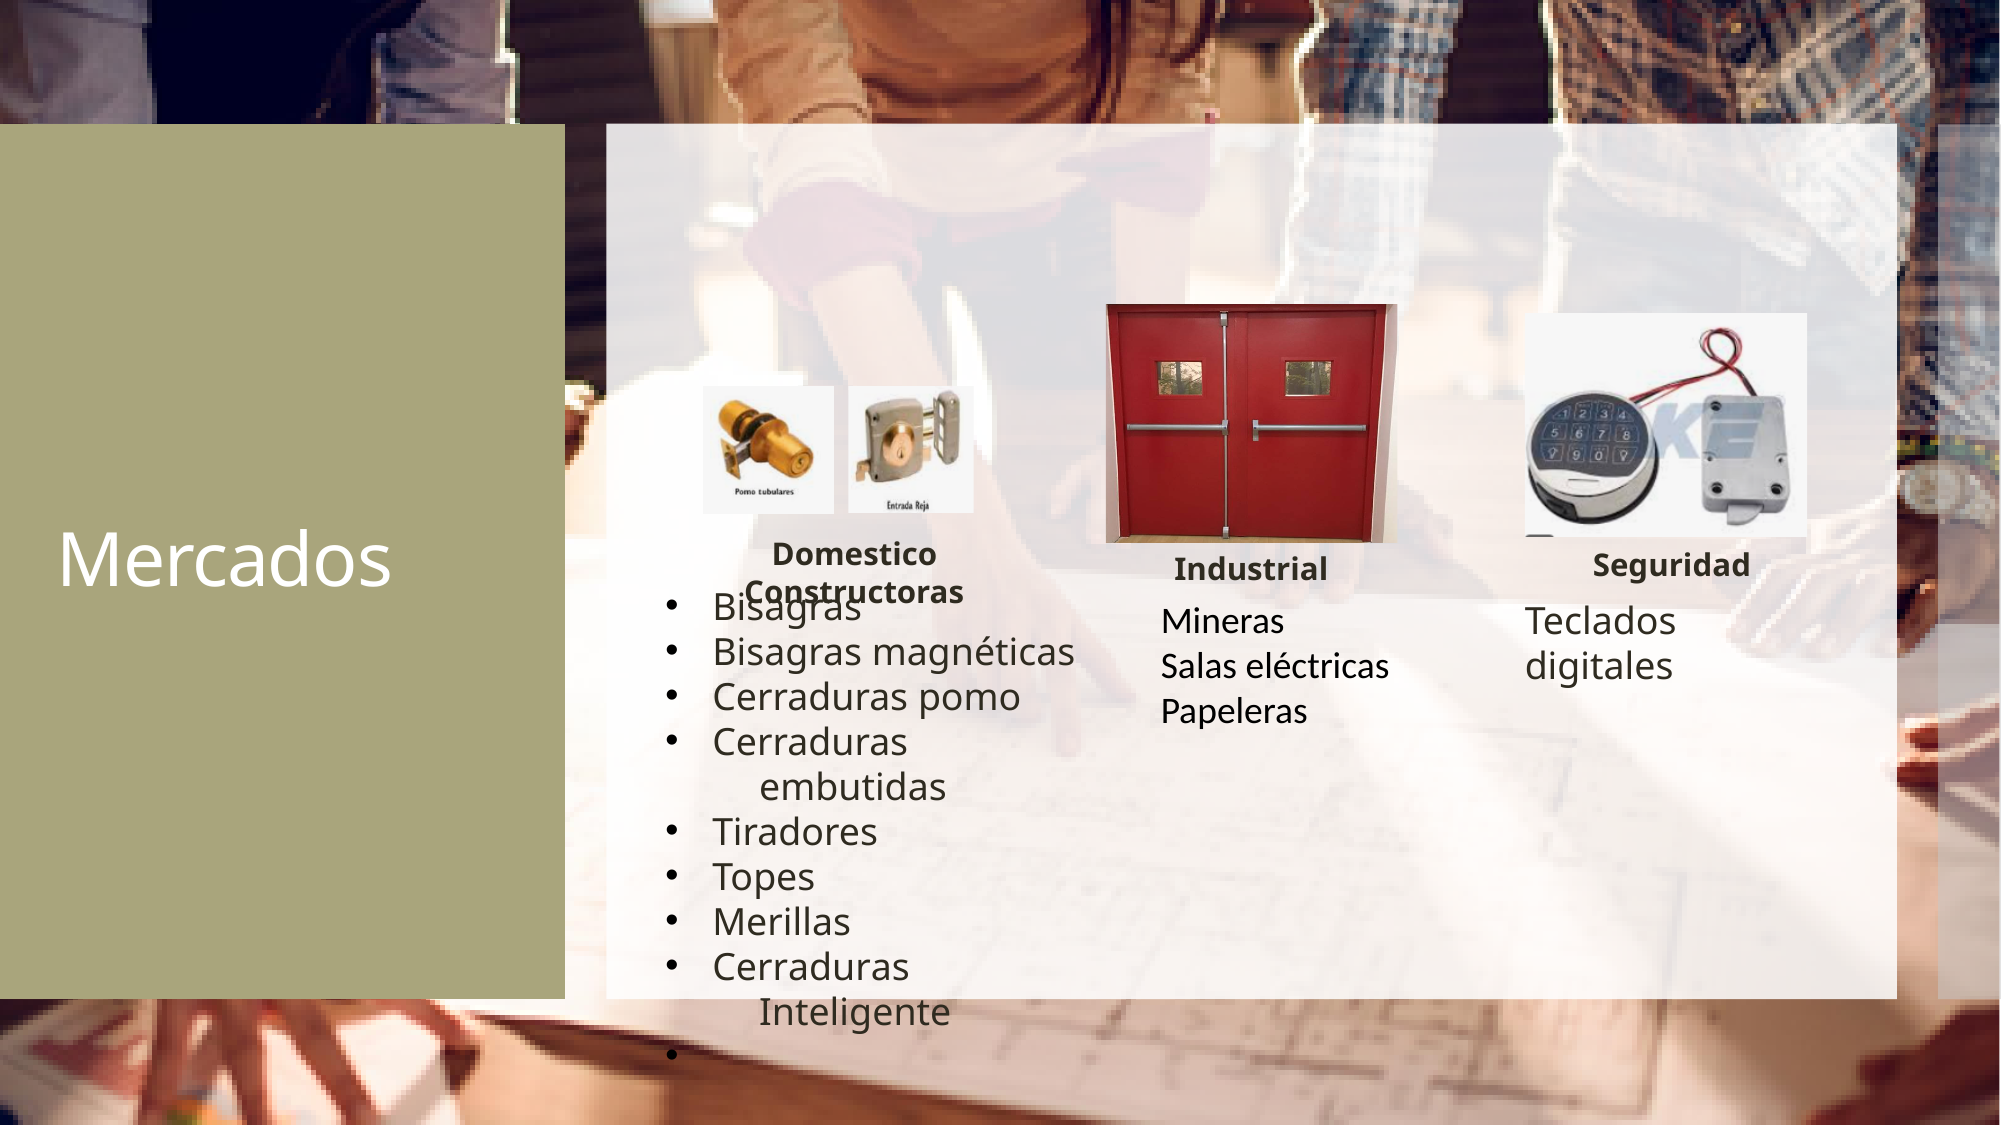

# Mercados
Domestico Constructoras
Seguridad
Industrial
Bisagras
Bisagras magnéticas
Cerraduras pomo
Cerraduras embutidas
Tiradores
Topes
Merillas
Cerraduras Inteligente
Mineras
Salas eléctricas
Papeleras
Teclados digitales